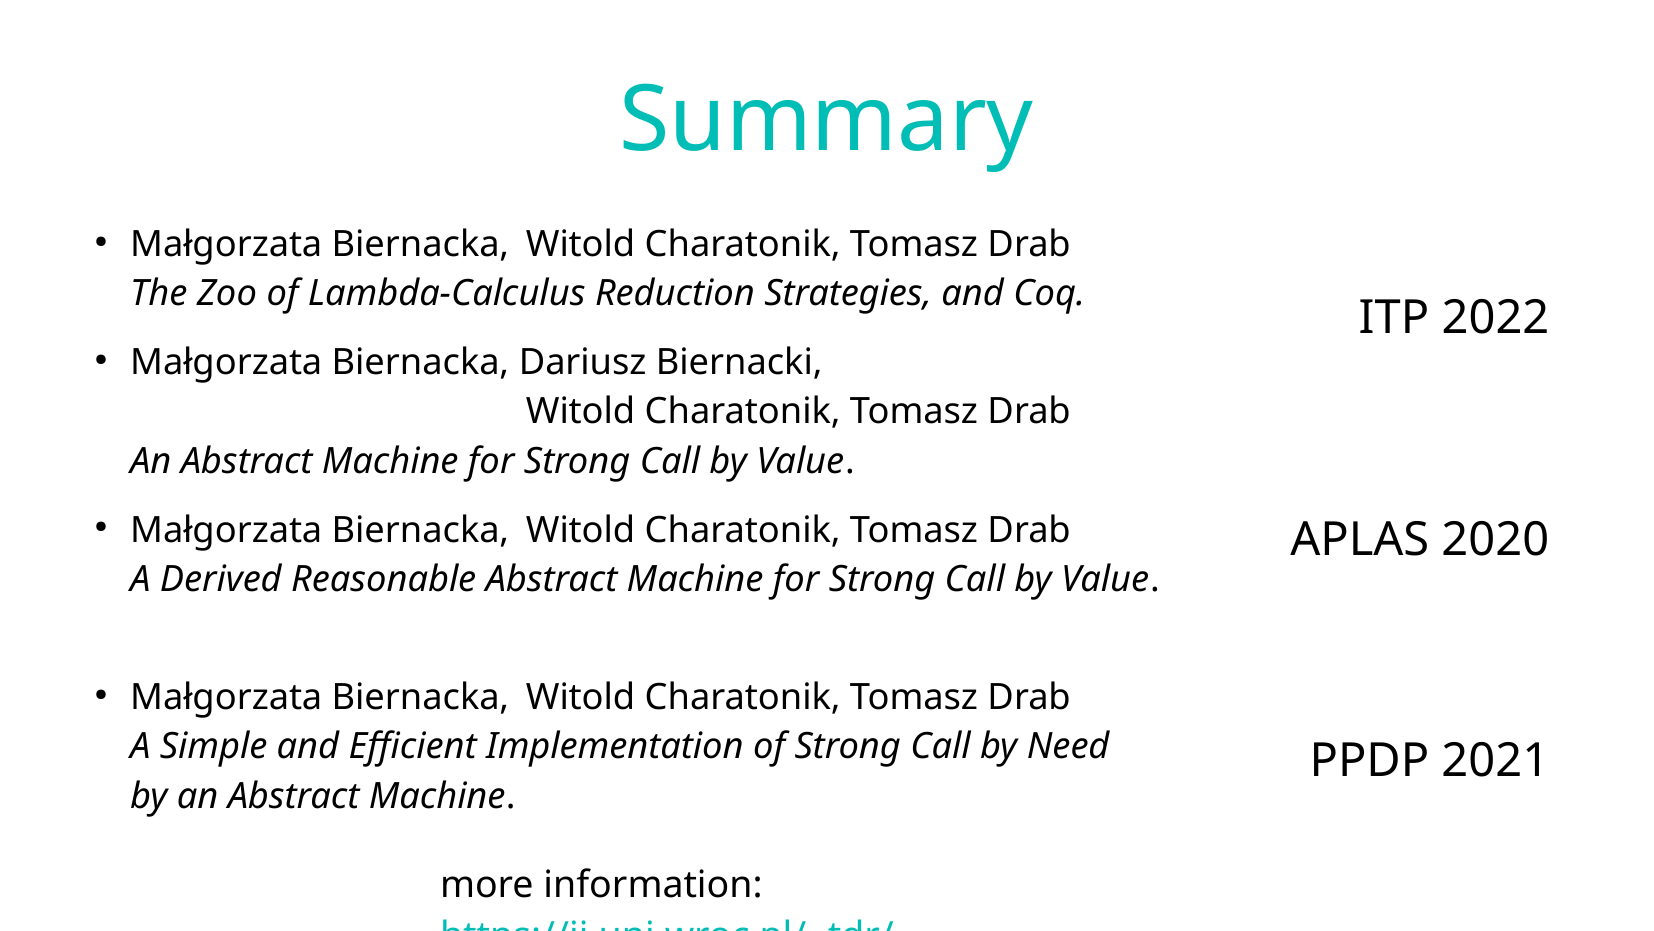

# Summary
ITP 2022
APLAS 2020
PPDP 2021
ICFP 2022
Małgorzata Biernacka,	Witold Charatonik, Tomasz Drab
The Zoo of Lambda-Calculus Reduction Strategies, and Coq.
Małgorzata Biernacka, Dariusz Biernacki,
					 			 	 	 	 	 	Witold Charatonik, Tomasz Drab
An Abstract Machine for Strong Call by Value.
Małgorzata Biernacka,	Witold Charatonik, Tomasz Drab
A Derived Reasonable Abstract Machine for Strong Call by Value.
Małgorzata Biernacka,	Witold Charatonik, Tomasz Drab
A Simple and Efficient Implementation of Strong Call by Need
by an Abstract Machine.
more information: https://ii.uni.wroc.pl/~tdr/